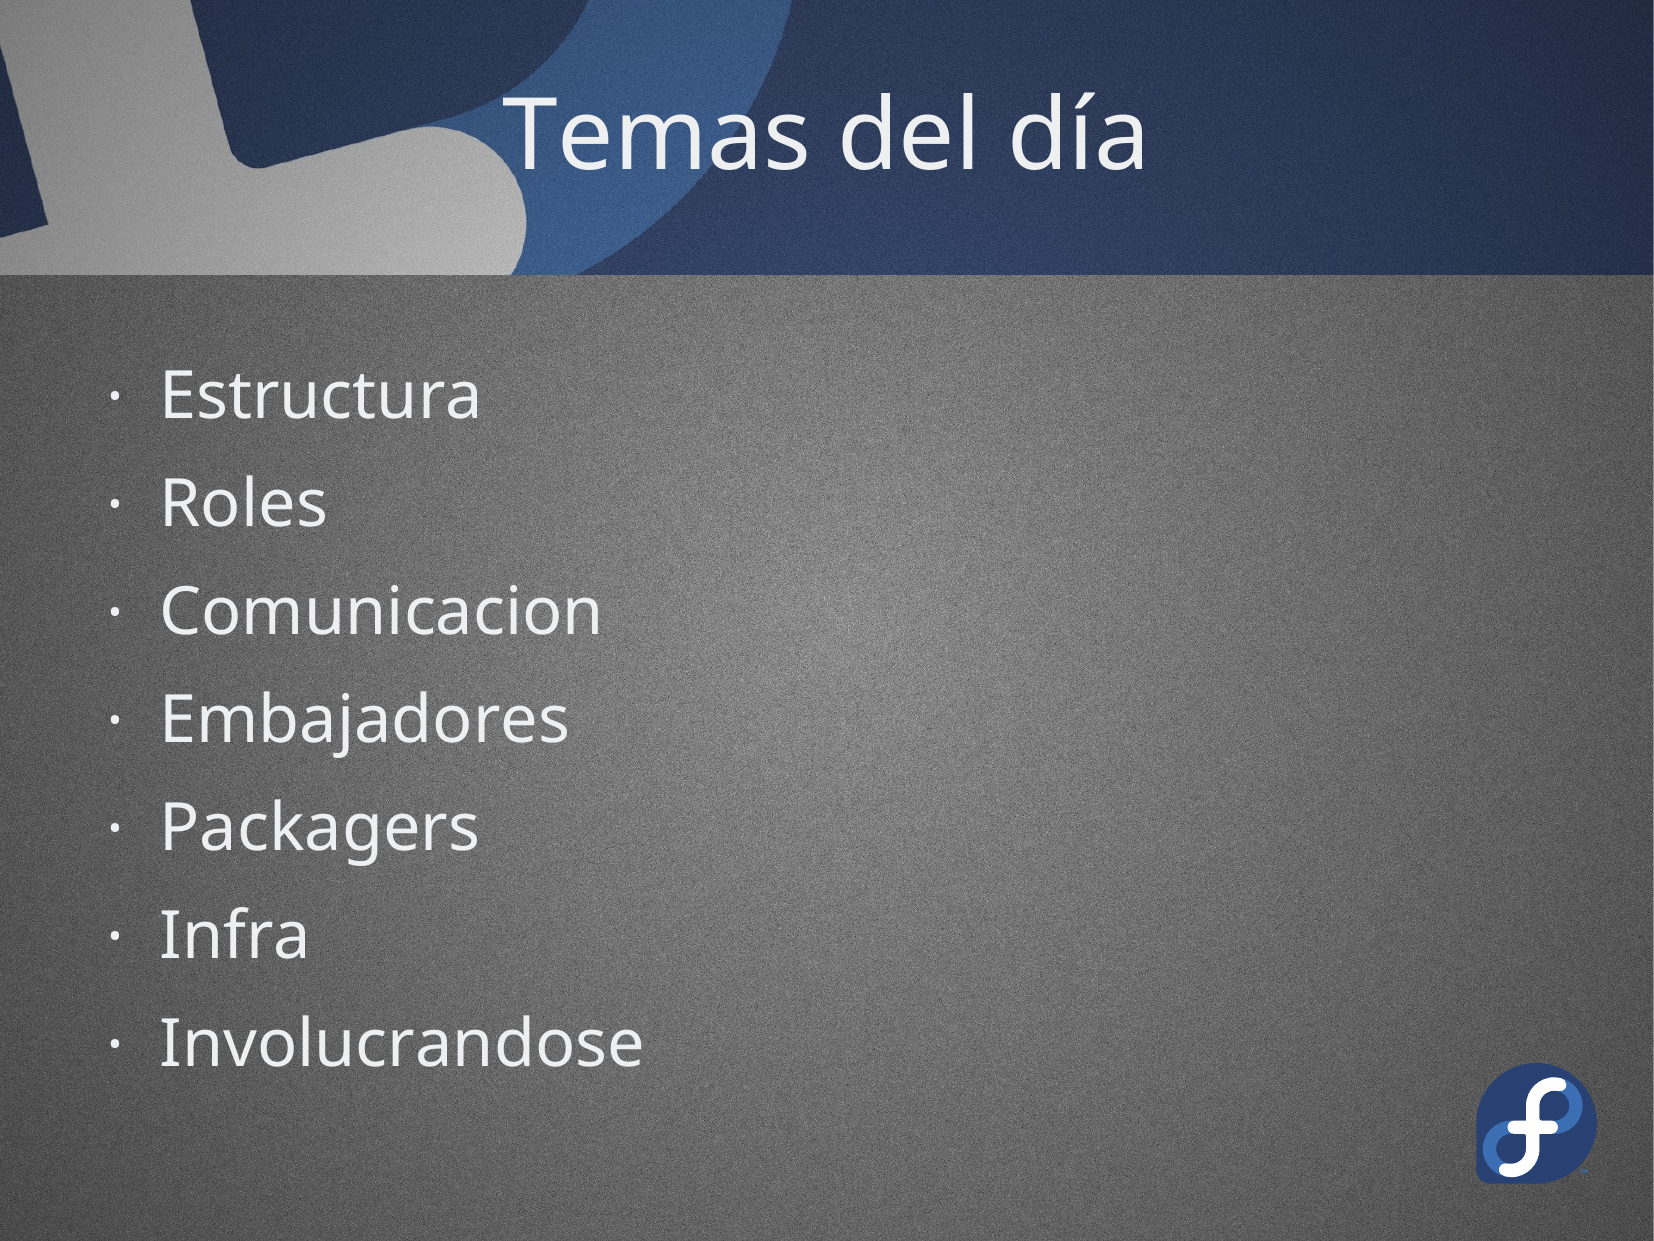

Temas del día
Estructura
Roles
Comunicacion
Embajadores
Packagers
Infra
Involucrandose